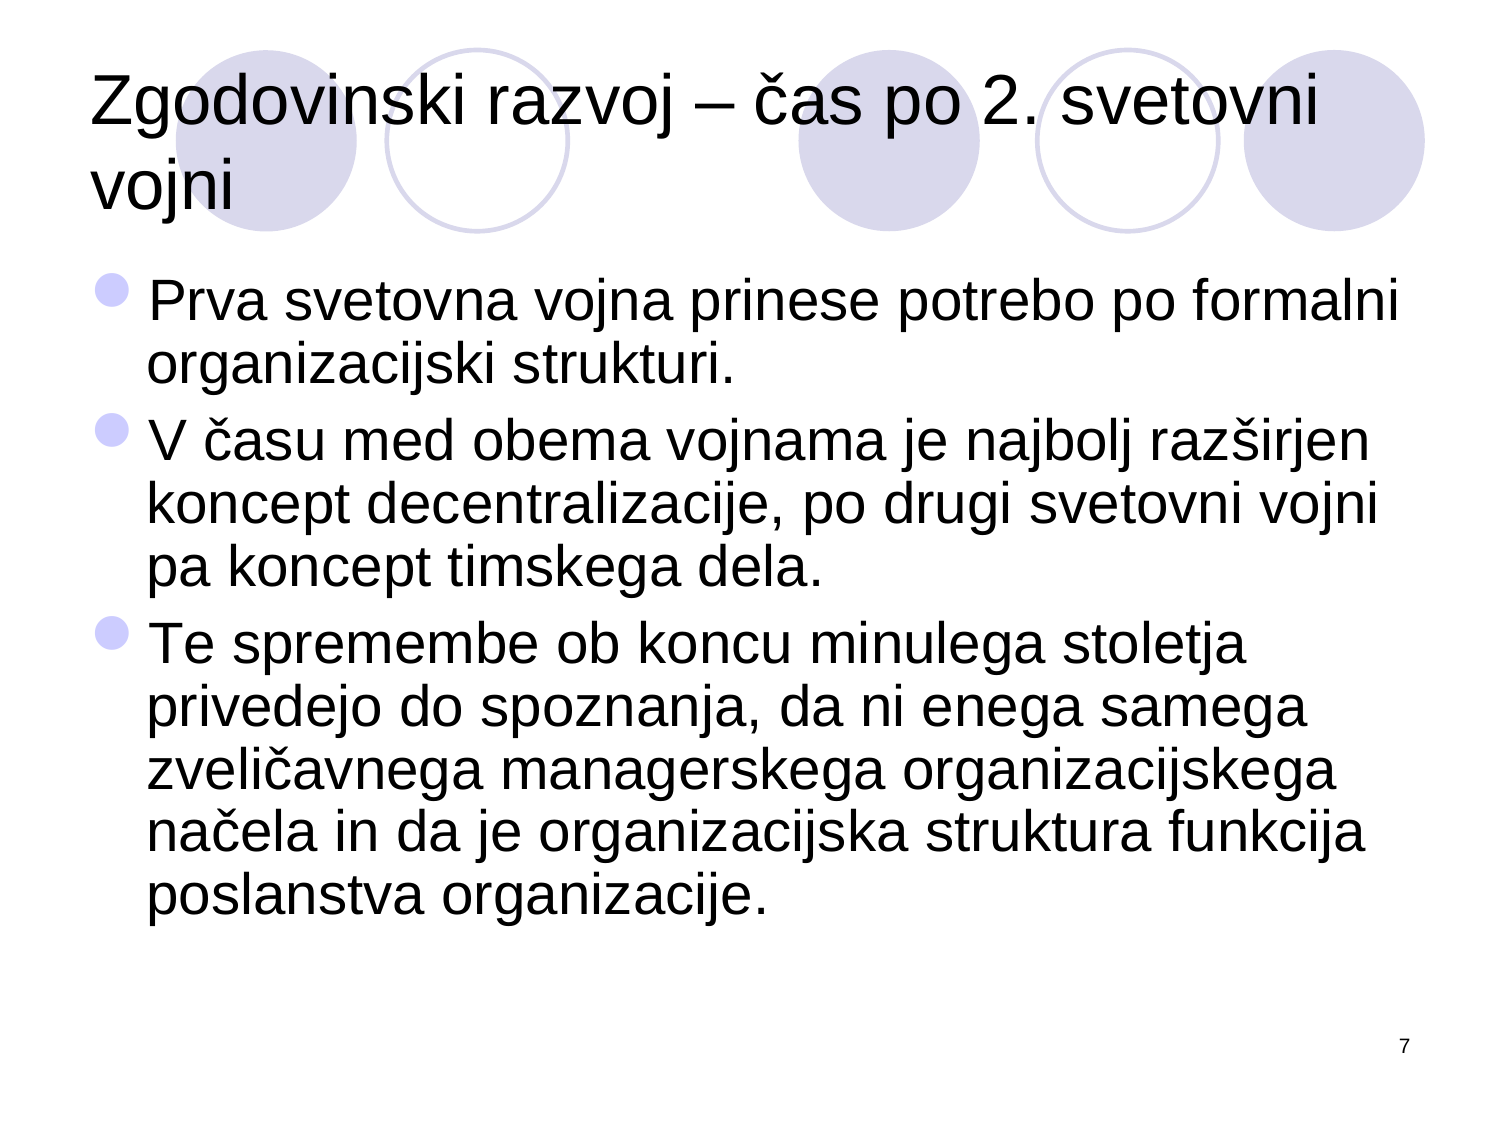

# Zgodovinski razvoj – čas po 2. svetovni vojni
Prva svetovna vojna prinese potrebo po formalni organizacijski strukturi.
V času med obema vojnama je najbolj razširjen koncept decentralizacije, po drugi svetovni vojni pa koncept timskega dela.
Te spremembe ob koncu minulega stoletja privedejo do spoznanja, da ni enega samega zveličavnega managerskega organizacijskega načela in da je organizacijska struktura funkcija poslanstva organizacije.